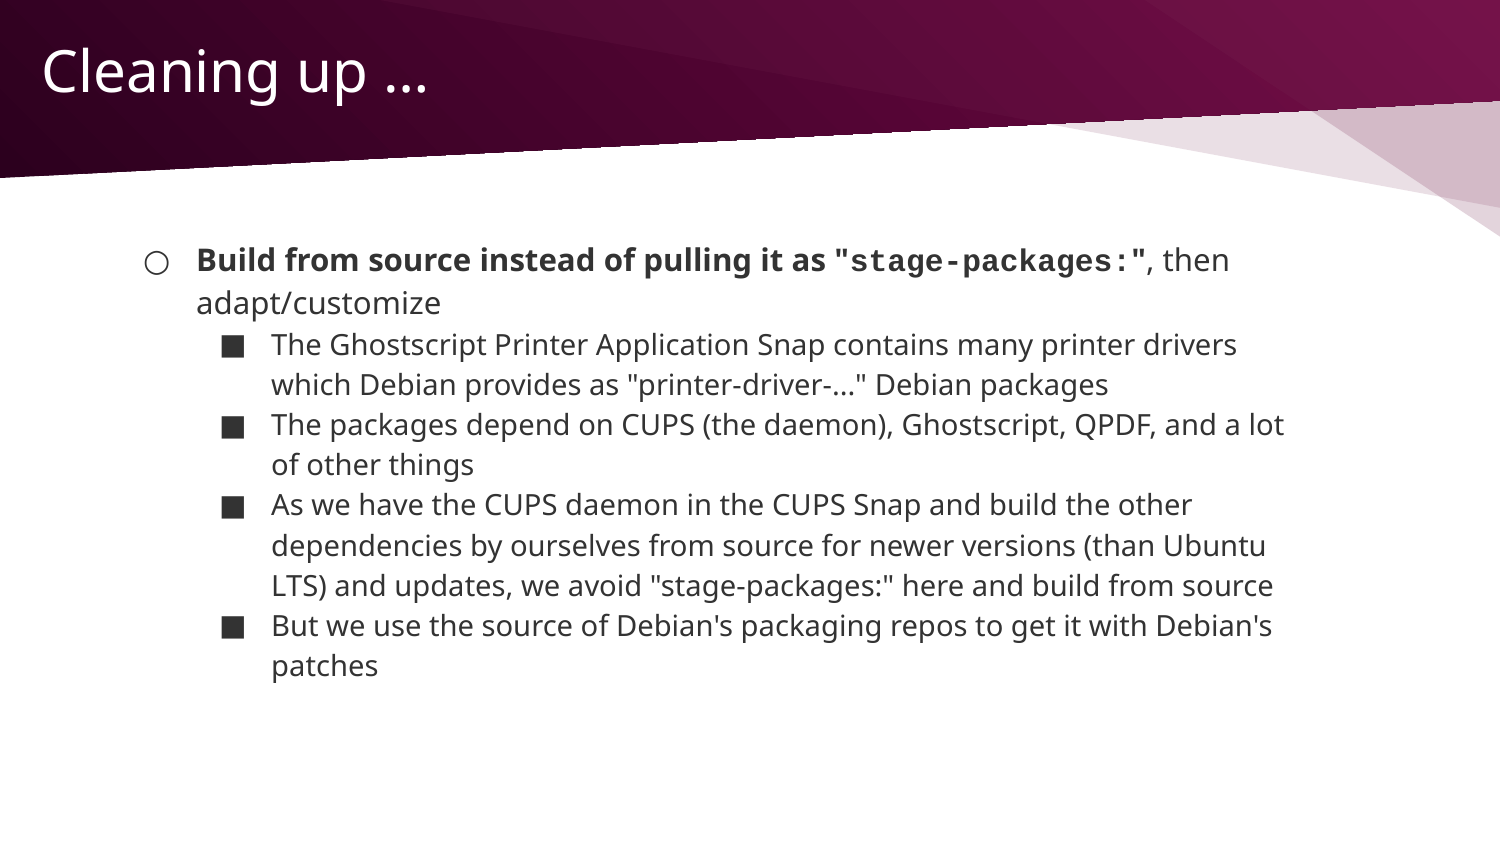

Cleaning up …
# Build from source instead of pulling it as "stage-packages:", then adapt/customize
The Ghostscript Printer Application Snap contains many printer drivers which Debian provides as "printer-driver-..." Debian packages
The packages depend on CUPS (the daemon), Ghostscript, QPDF, and a lot of other things
As we have the CUPS daemon in the CUPS Snap and build the other dependencies by ourselves from source for newer versions (than Ubuntu LTS) and updates, we avoid "stage-packages:" here and build from source
But we use the source of Debian's packaging repos to get it with Debian's patches